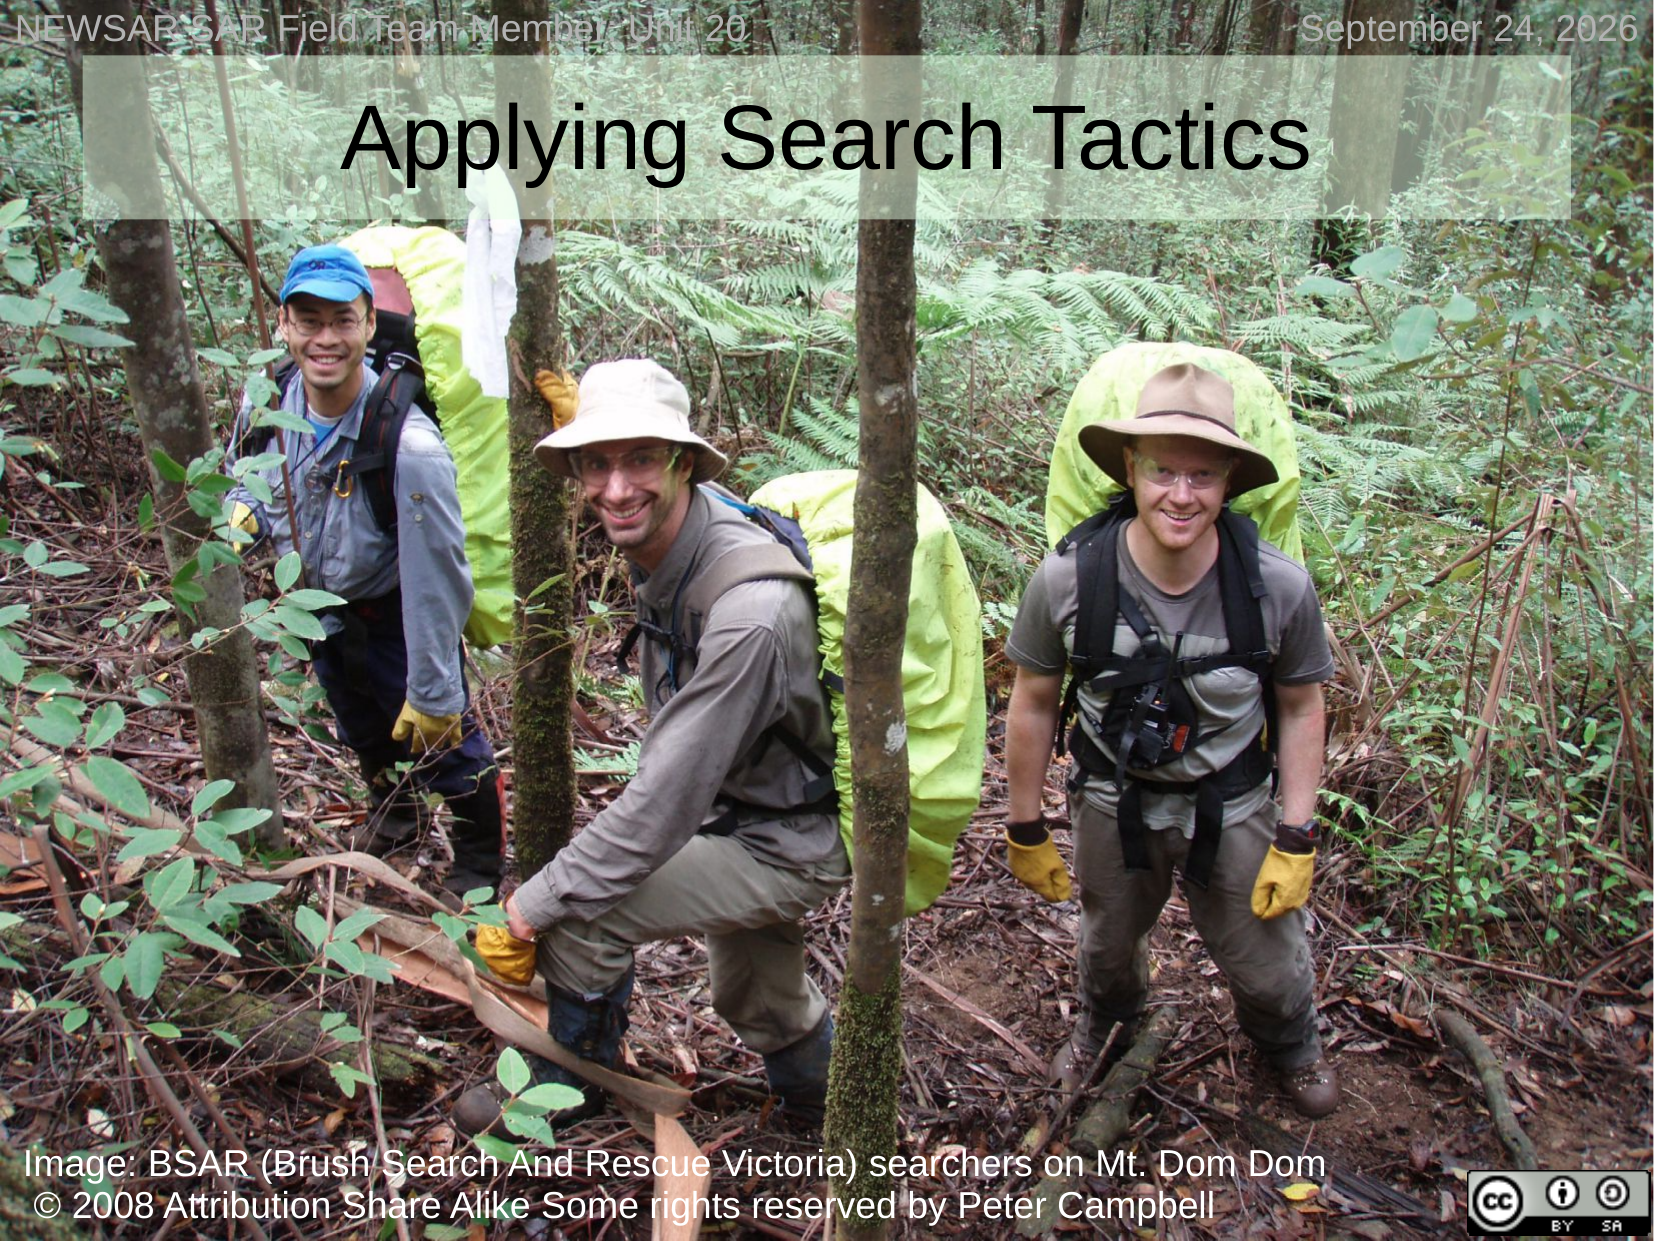

NEWSAR SAR Field Team Member: Unit 20
# Applying Search Tactics
Image: BSAR (Brush Search And Rescue Victoria) searchers on Mt. Dom Dom
 © 2008 Attribution Share Alike Some rights reserved by Peter Campbell